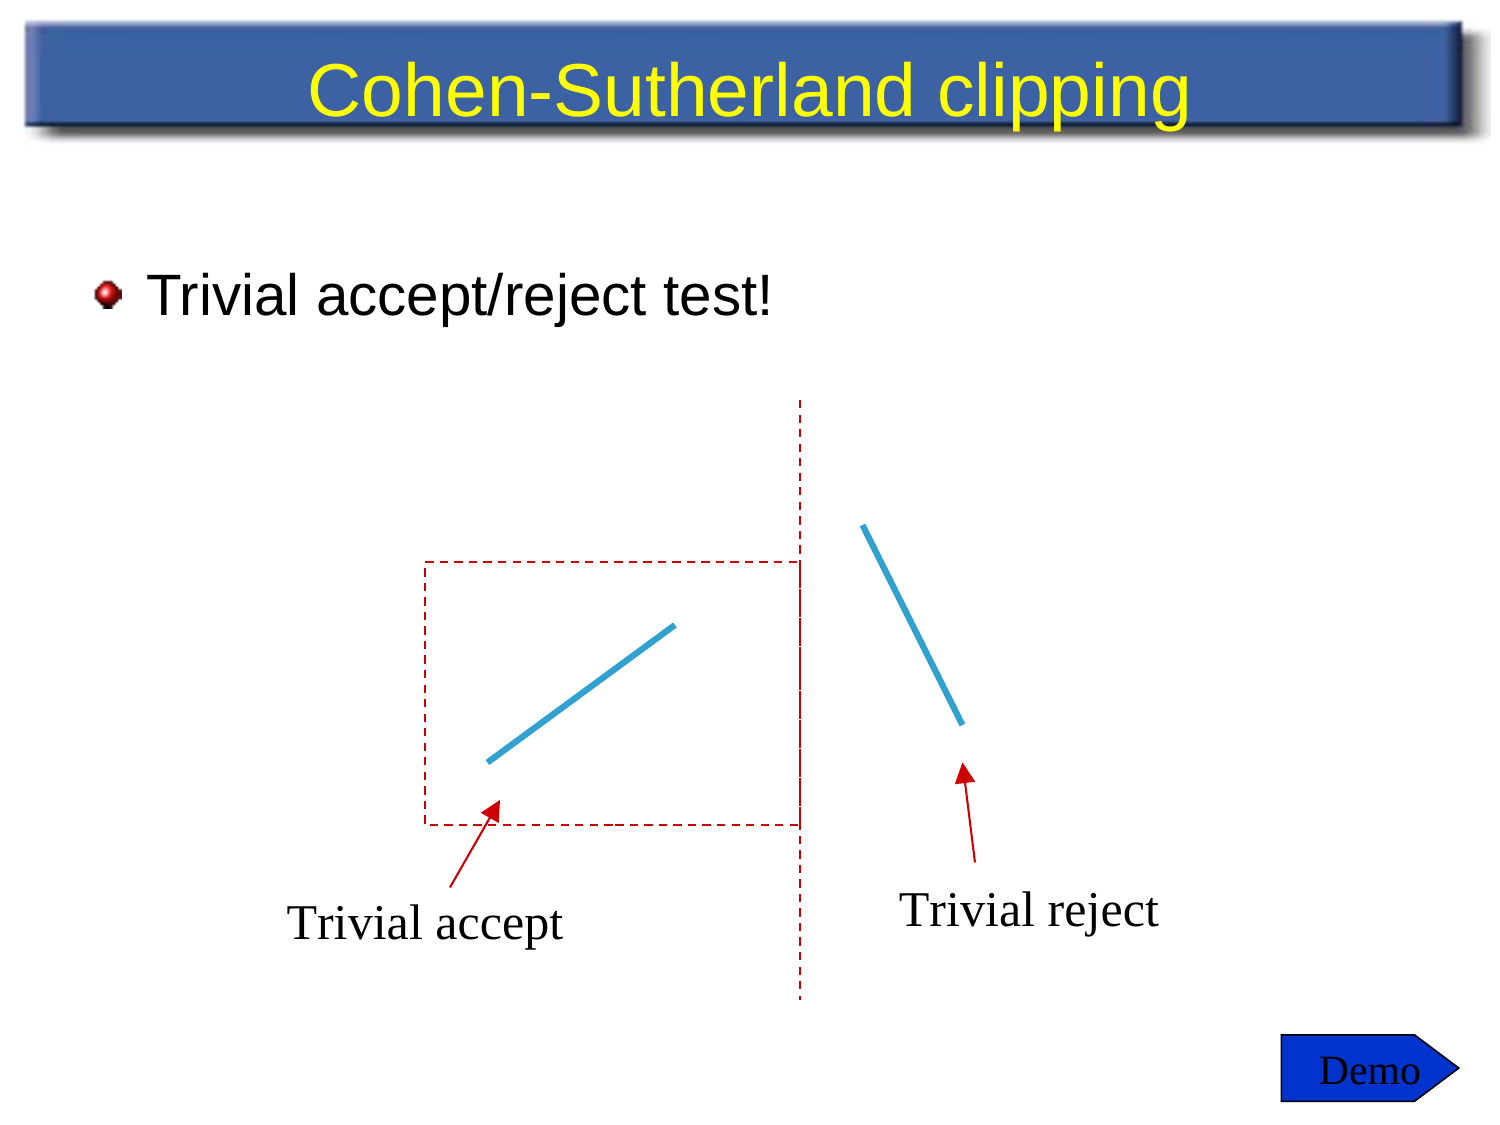

# Cohen-Sutherland clipping
Trivial accept/reject test!
Trivial reject
Trivial accept
Demo